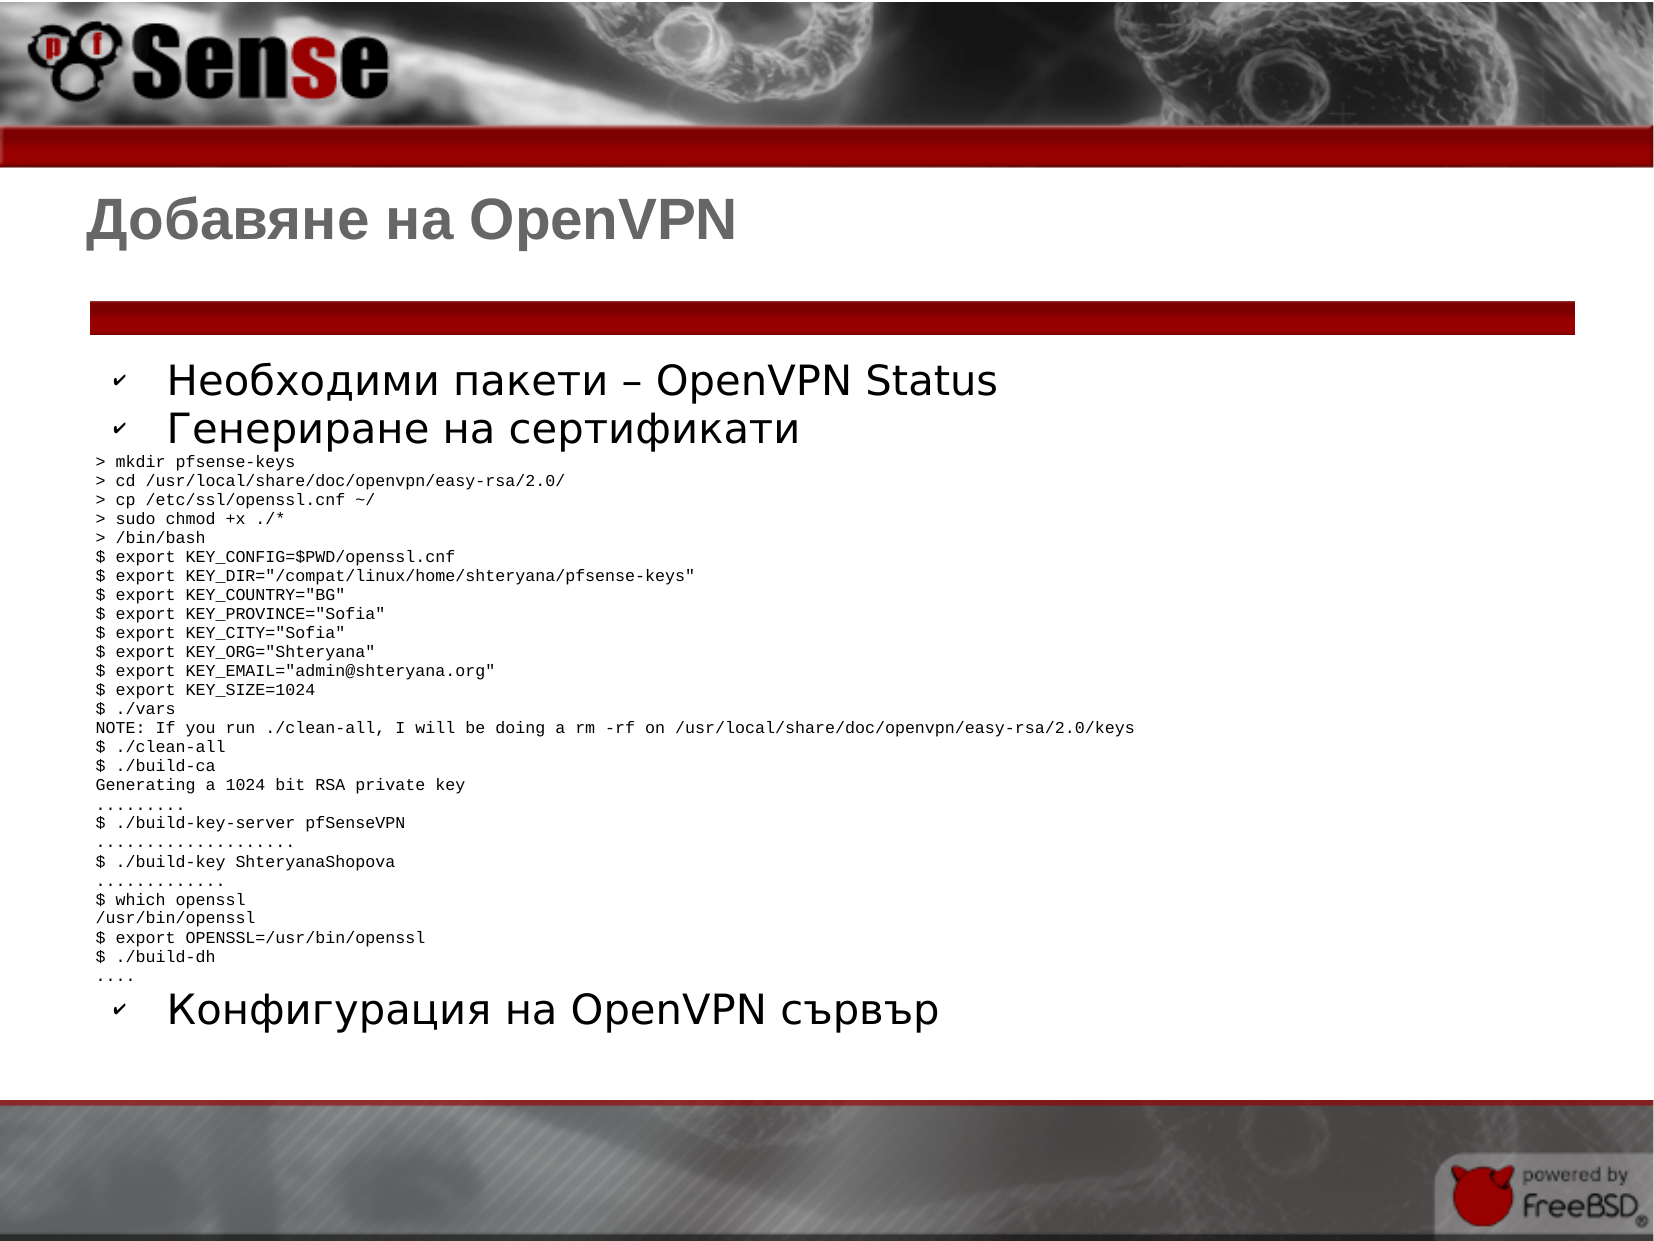

# Добавяне на OpenVPN
Необходими пакети – OpenVPN Status
Генериране на сертификати
> mkdir pfsense-keys
> cd /usr/local/share/doc/openvpn/easy-rsa/2.0/
> cp /etc/ssl/openssl.cnf ~/
> sudo chmod +x ./*
> /bin/bash
$ export KEY_CONFIG=$PWD/openssl.cnf
$ export KEY_DIR="/compat/linux/home/shteryana/pfsense-keys"
$ export KEY_COUNTRY="BG"
$ export KEY_PROVINCE="Sofia"
$ export KEY_CITY="Sofia"
$ export KEY_ORG="Shteryana"
$ export KEY_EMAIL="admin@shteryana.org"
$ export KEY_SIZE=1024
$ ./vars
NOTE: If you run ./clean-all, I will be doing a rm -rf on /usr/local/share/doc/openvpn/easy-rsa/2.0/keys
$ ./clean-all
$ ./build-ca
Generating a 1024 bit RSA private key
.........
$ ./build-key-server pfSenseVPN
....................
$ ./build-key ShteryanaShopova
.............
$ which openssl
/usr/bin/openssl
$ export OPENSSL=/usr/bin/openssl
$ ./build-dh
....
Конфигурация на OpenVPN сървър